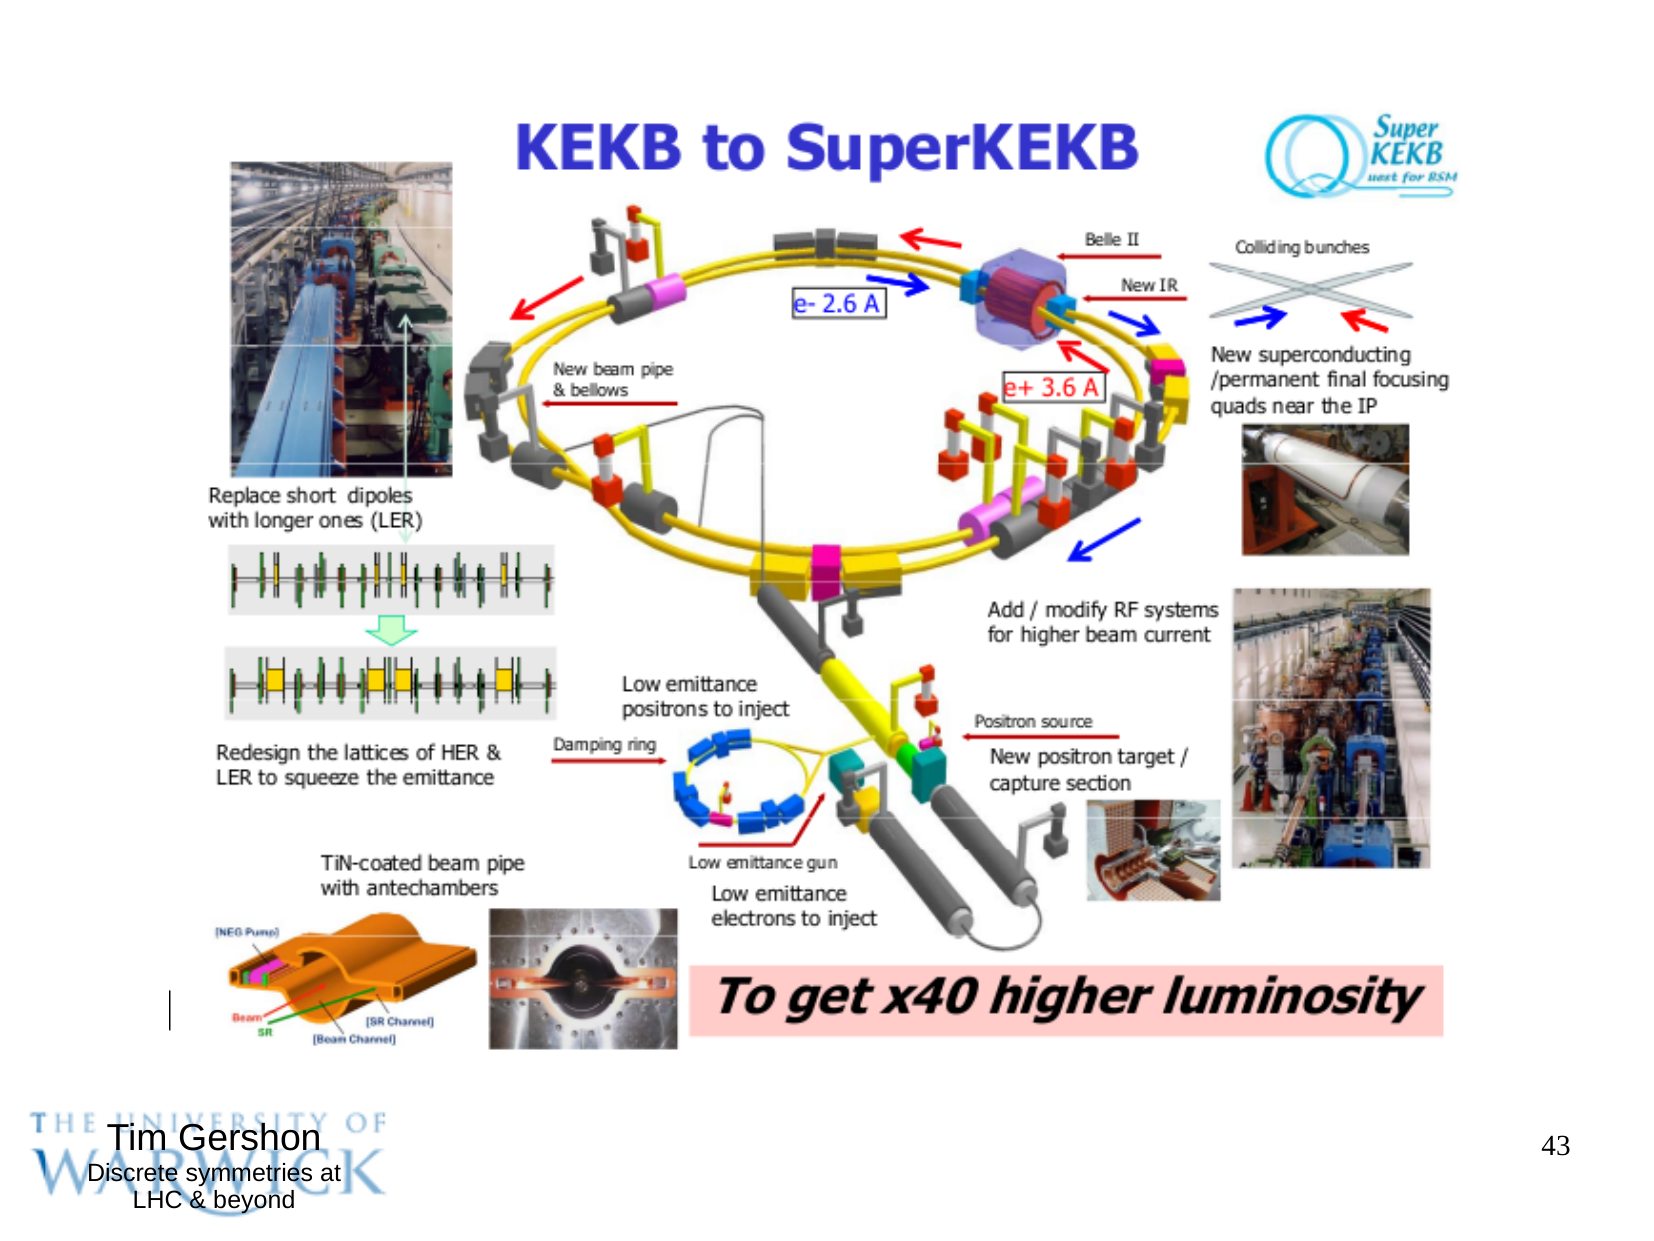

Tim Gershon
Discrete symmetries at LHC & beyond
43